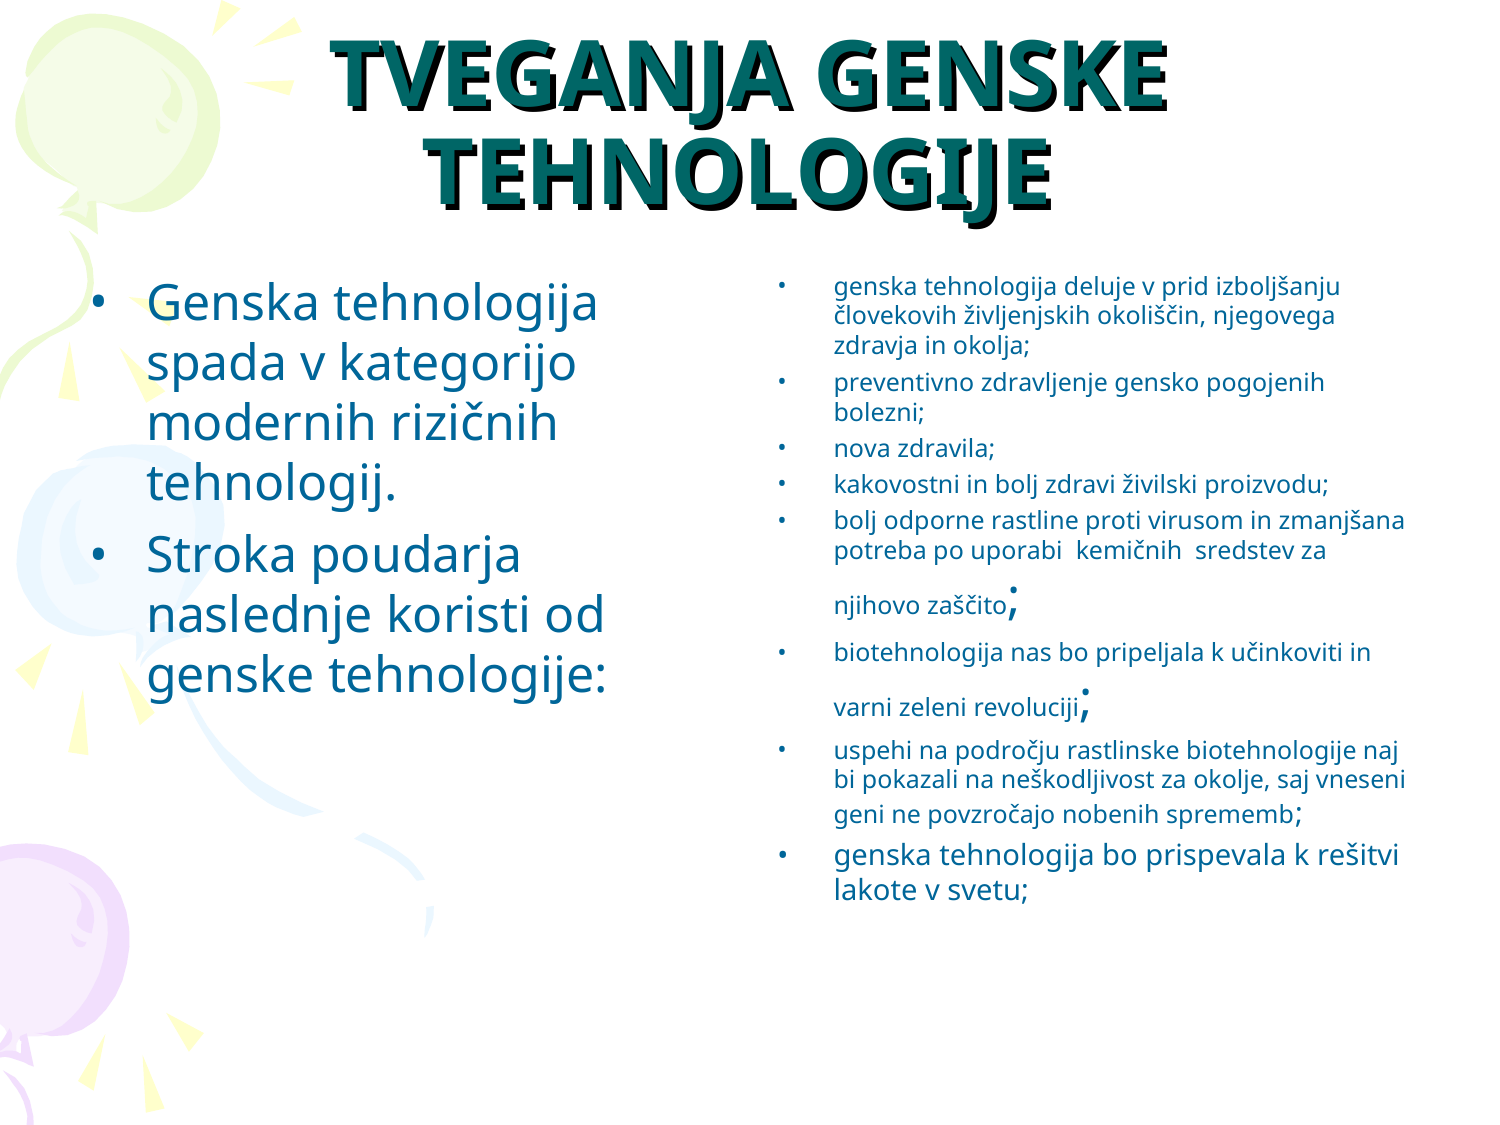

# TVEGANJA GENSKE TEHNOLOGIJE
Genska tehnologija spada v kategorijo modernih rizičnih tehnologij.
Stroka poudarja naslednje koristi od genske tehnologije:
genska tehnologija deluje v prid izboljšanju človekovih življenjskih okoliščin, njegovega zdravja in okolja;
preventivno zdravljenje gensko pogojenih bolezni;
nova zdravila;
kakovostni in bolj zdravi živilski proizvodu;
bolj odporne rastline proti virusom in zmanjšana potreba po uporabi kemičnih sredstev za njihovo zaščito;
biotehnologija nas bo pripeljala k učinkoviti in varni zeleni revoluciji;
uspehi na področju rastlinske biotehnologije naj bi pokazali na neškodljivost za okolje, saj vneseni geni ne povzročajo nobenih sprememb;
genska tehnologija bo prispevala k rešitvi lakote v svetu;